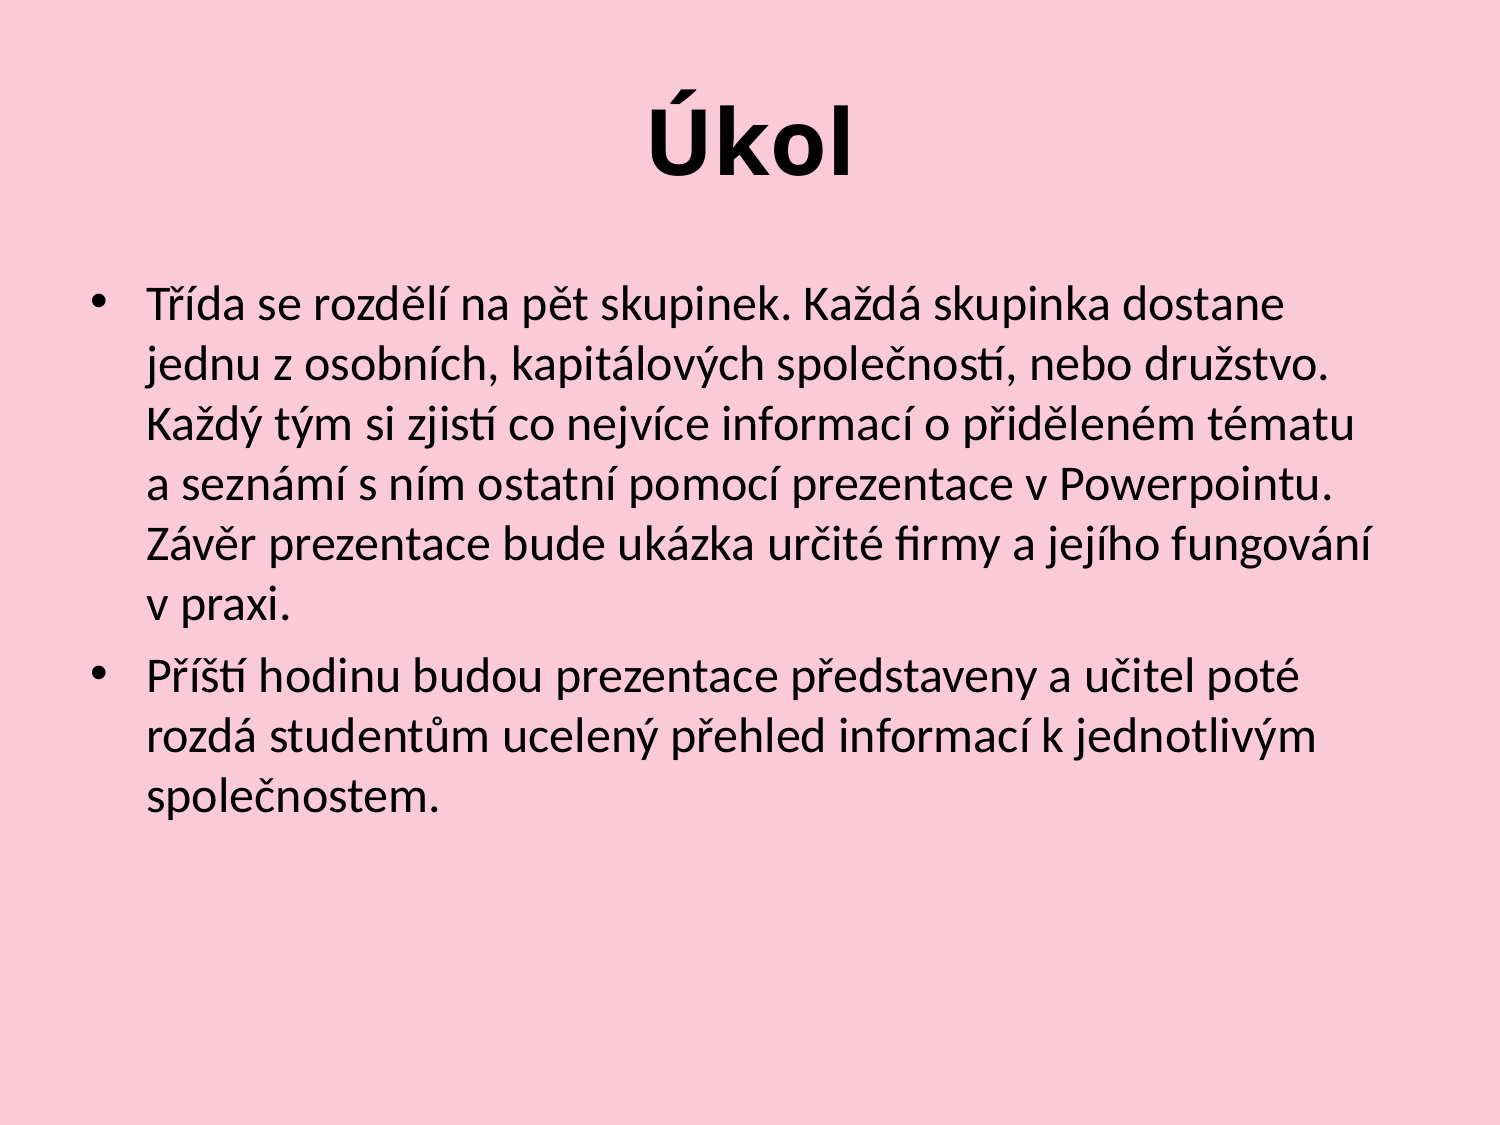

# Úkol
Třída se rozdělí na pět skupinek. Každá skupinka dostane jednu z osobních, kapitálových společností, nebo družstvo. Každý tým si zjistí co nejvíce informací o přiděleném tématu
a seznámí s ním ostatní pomocí prezentace v Powerpointu. Závěr prezentace bude ukázka určité firmy a jejího fungování
v praxi.
Příští hodinu budou prezentace představeny a učitel poté rozdá studentům ucelený přehled informací k jednotlivým společnostem.